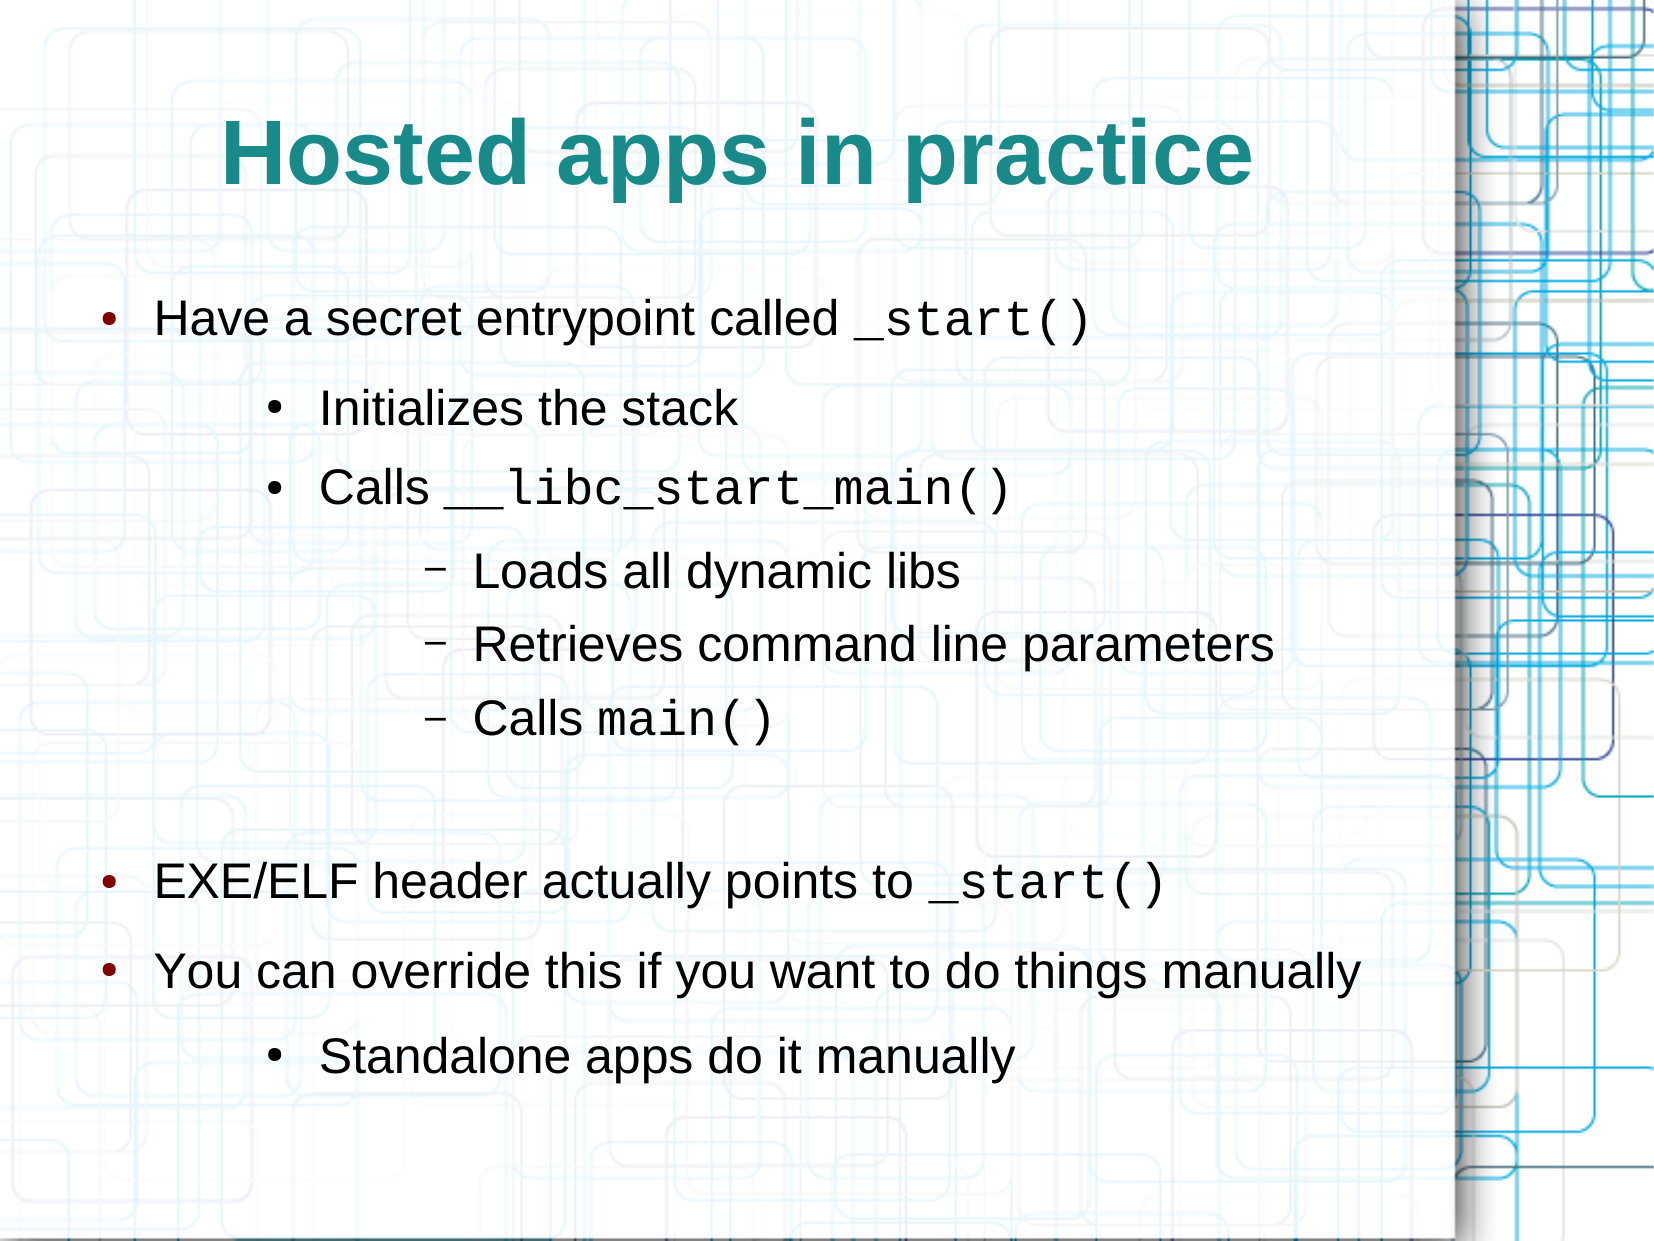

# Hosted apps in practice
Have a secret entrypoint called _start()
Initializes the stack
Calls __libc_start_main()
Loads all dynamic libs
Retrieves command line parameters
Calls main()
EXE/ELF header actually points to _start()
You can override this if you want to do things manually
Standalone apps do it manually